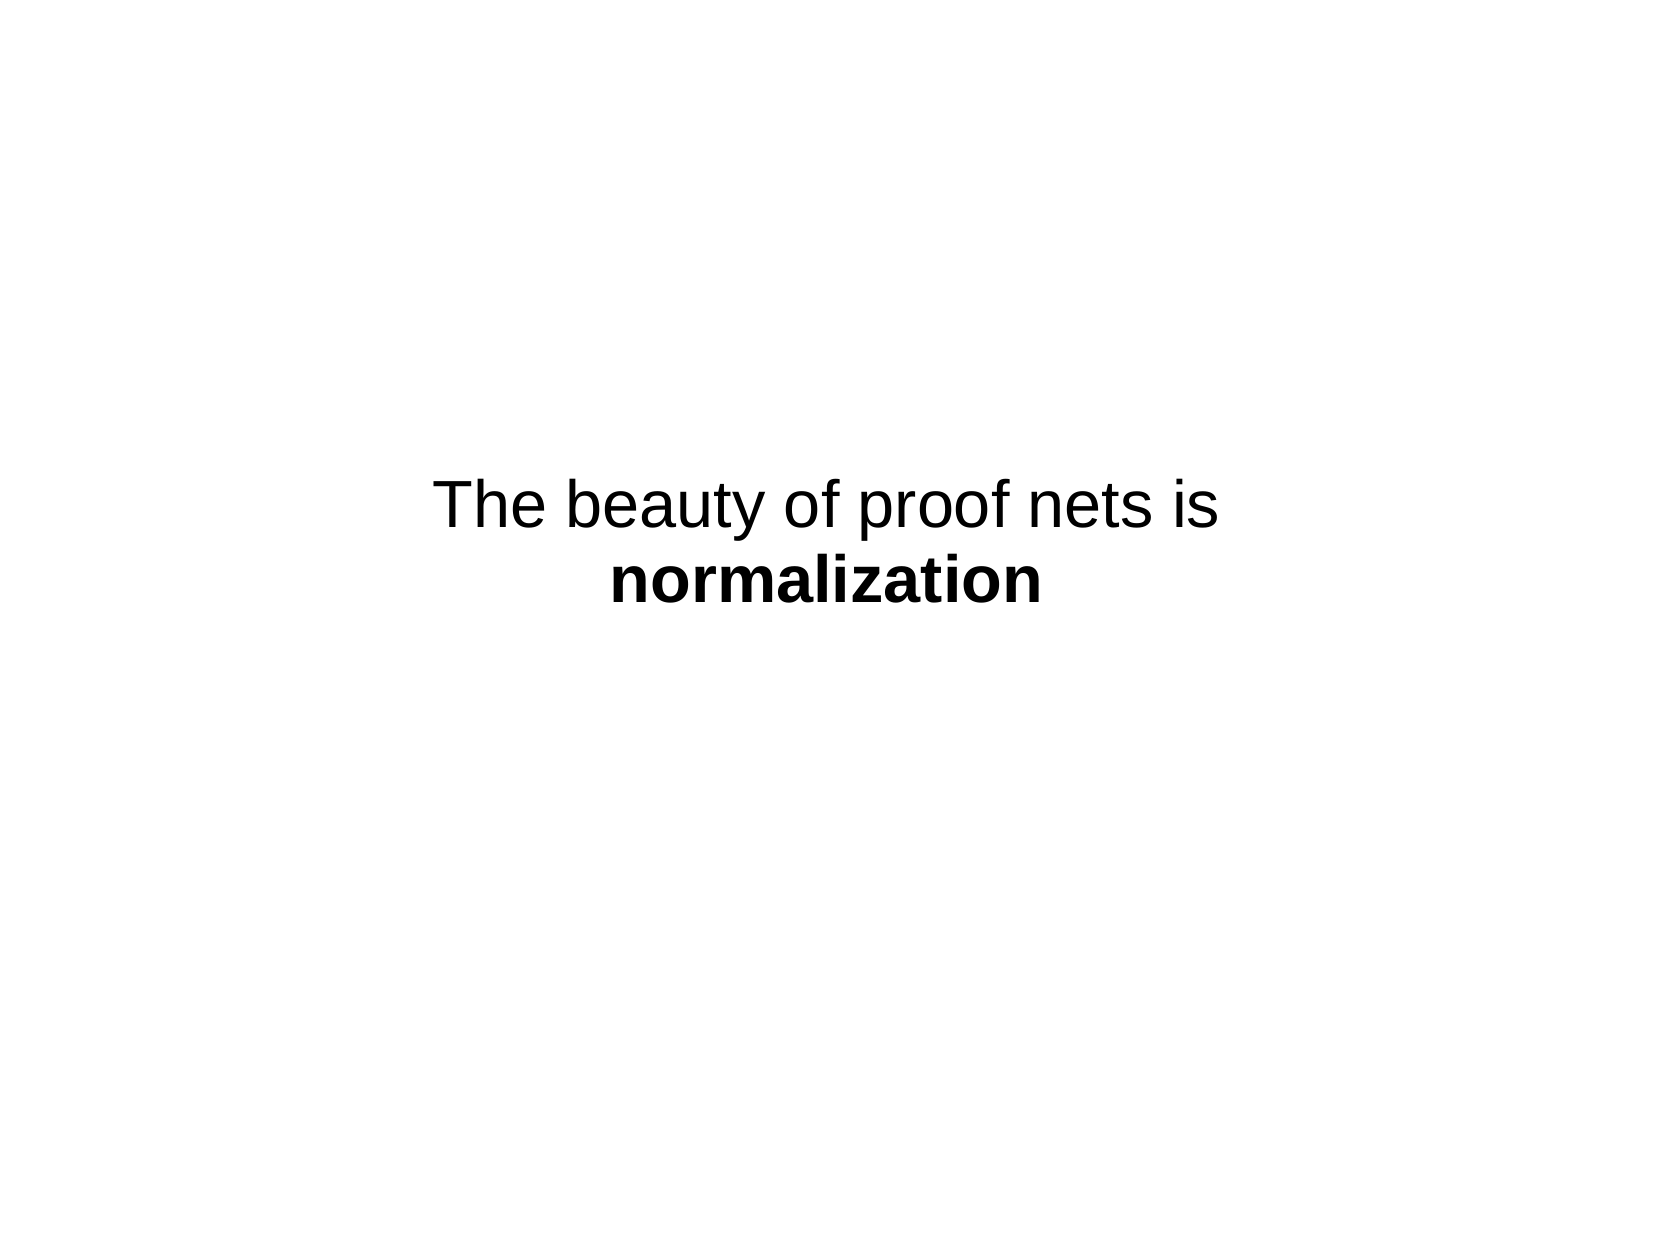

# The beauty of proof nets is
normalization